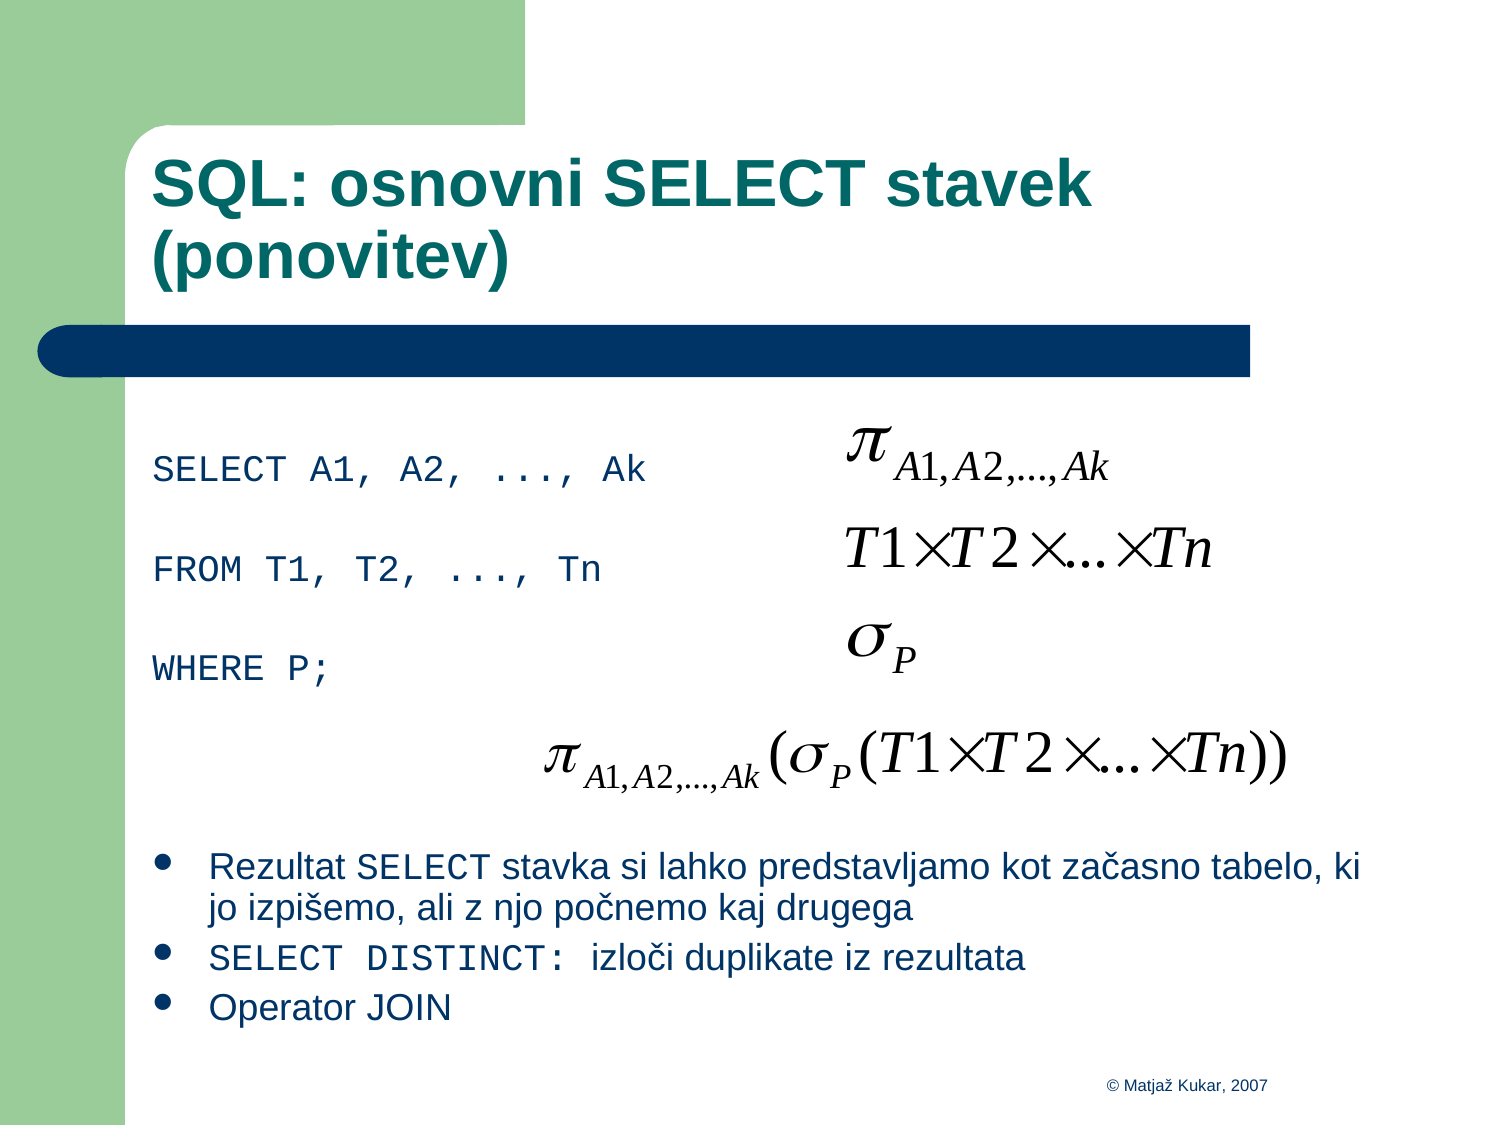

# SQL: osnovni SELECT stavek (ponovitev)
SELECT A1, A2, ..., Ak
FROM T1, T2, ..., Tn
WHERE P;
Rezultat SELECT stavka si lahko predstavljamo kot začasno tabelo, ki jo izpišemo, ali z njo počnemo kaj drugega
SELECT DISTINCT: izloči duplikate iz rezultata
Operator JOIN
© Matjaž Kukar, 2007